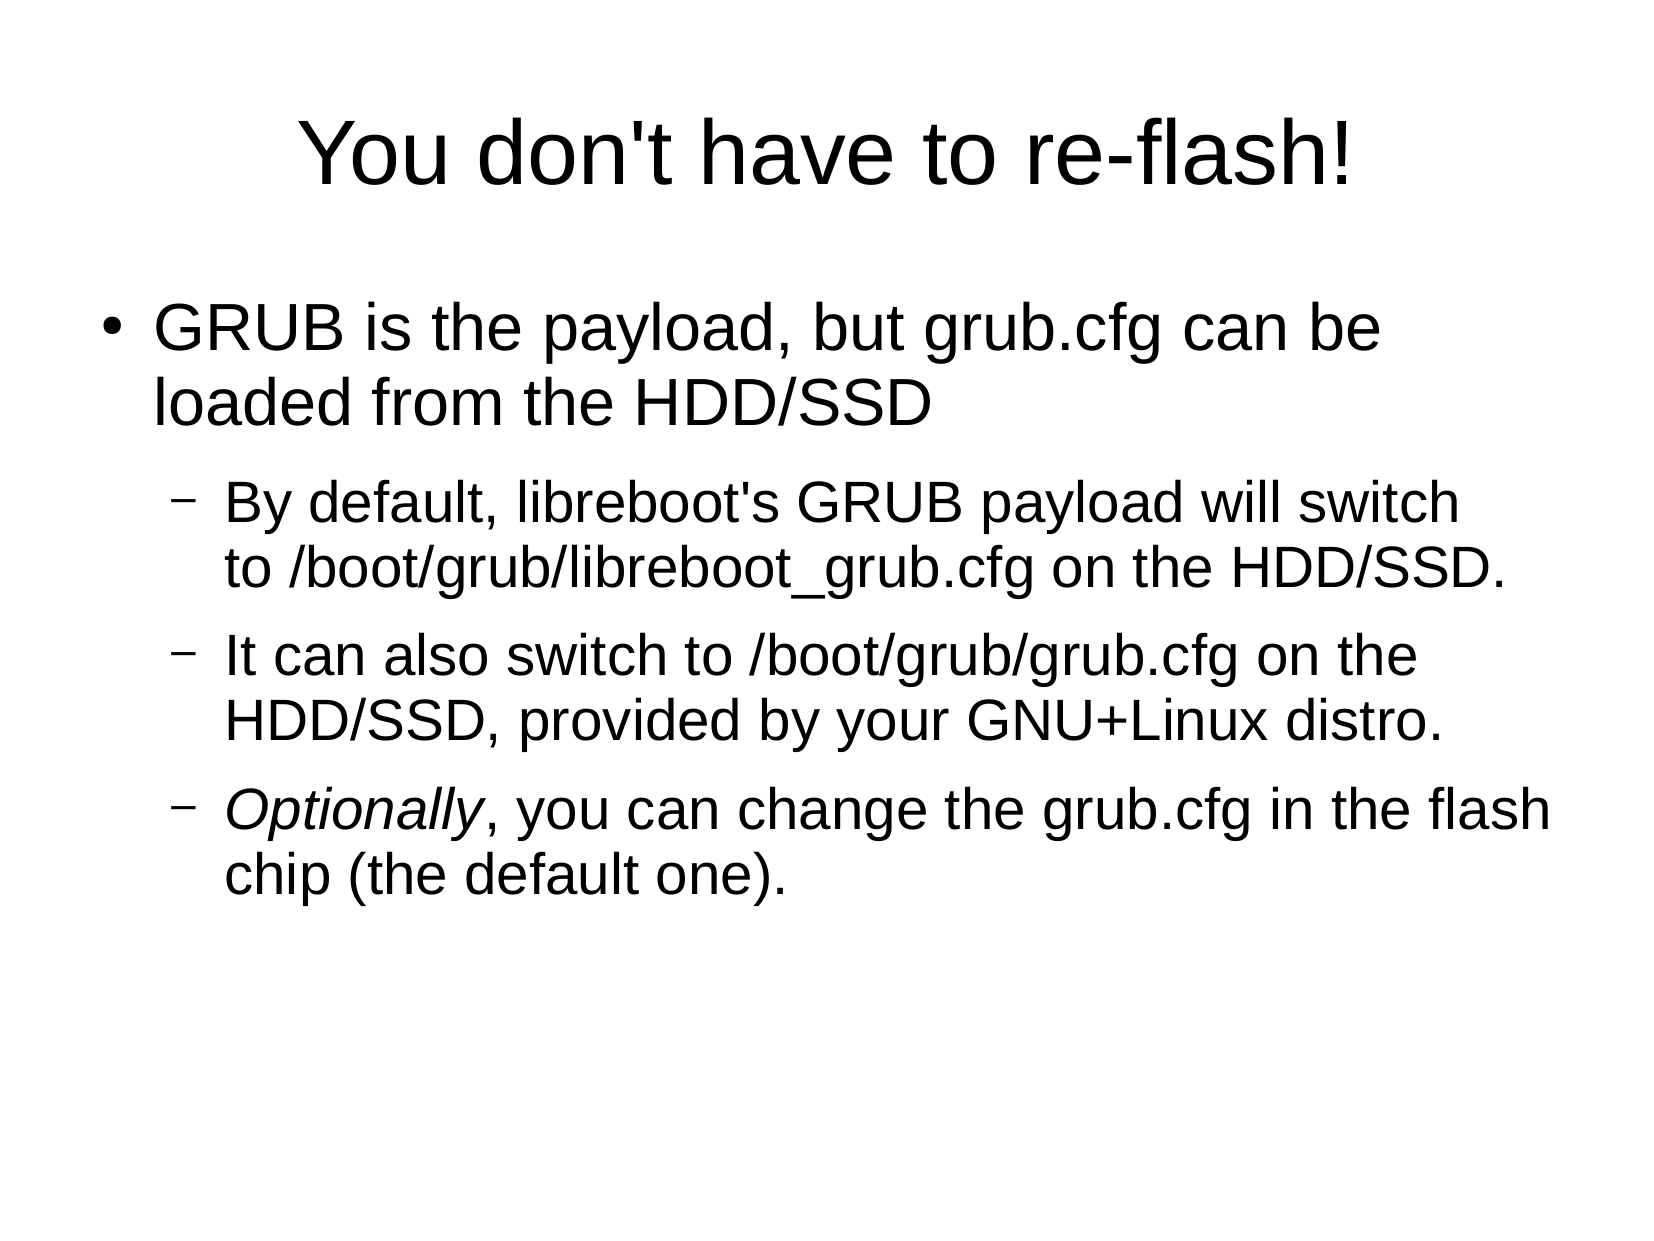

# You don't have to re-flash!
GRUB is the payload, but grub.cfg can be loaded from the HDD/SSD
By default, libreboot's GRUB payload will switch to /boot/grub/libreboot_grub.cfg on the HDD/SSD.
It can also switch to /boot/grub/grub.cfg on the HDD/SSD, provided by your GNU+Linux distro.
Optionally, you can change the grub.cfg in the flash chip (the default one).